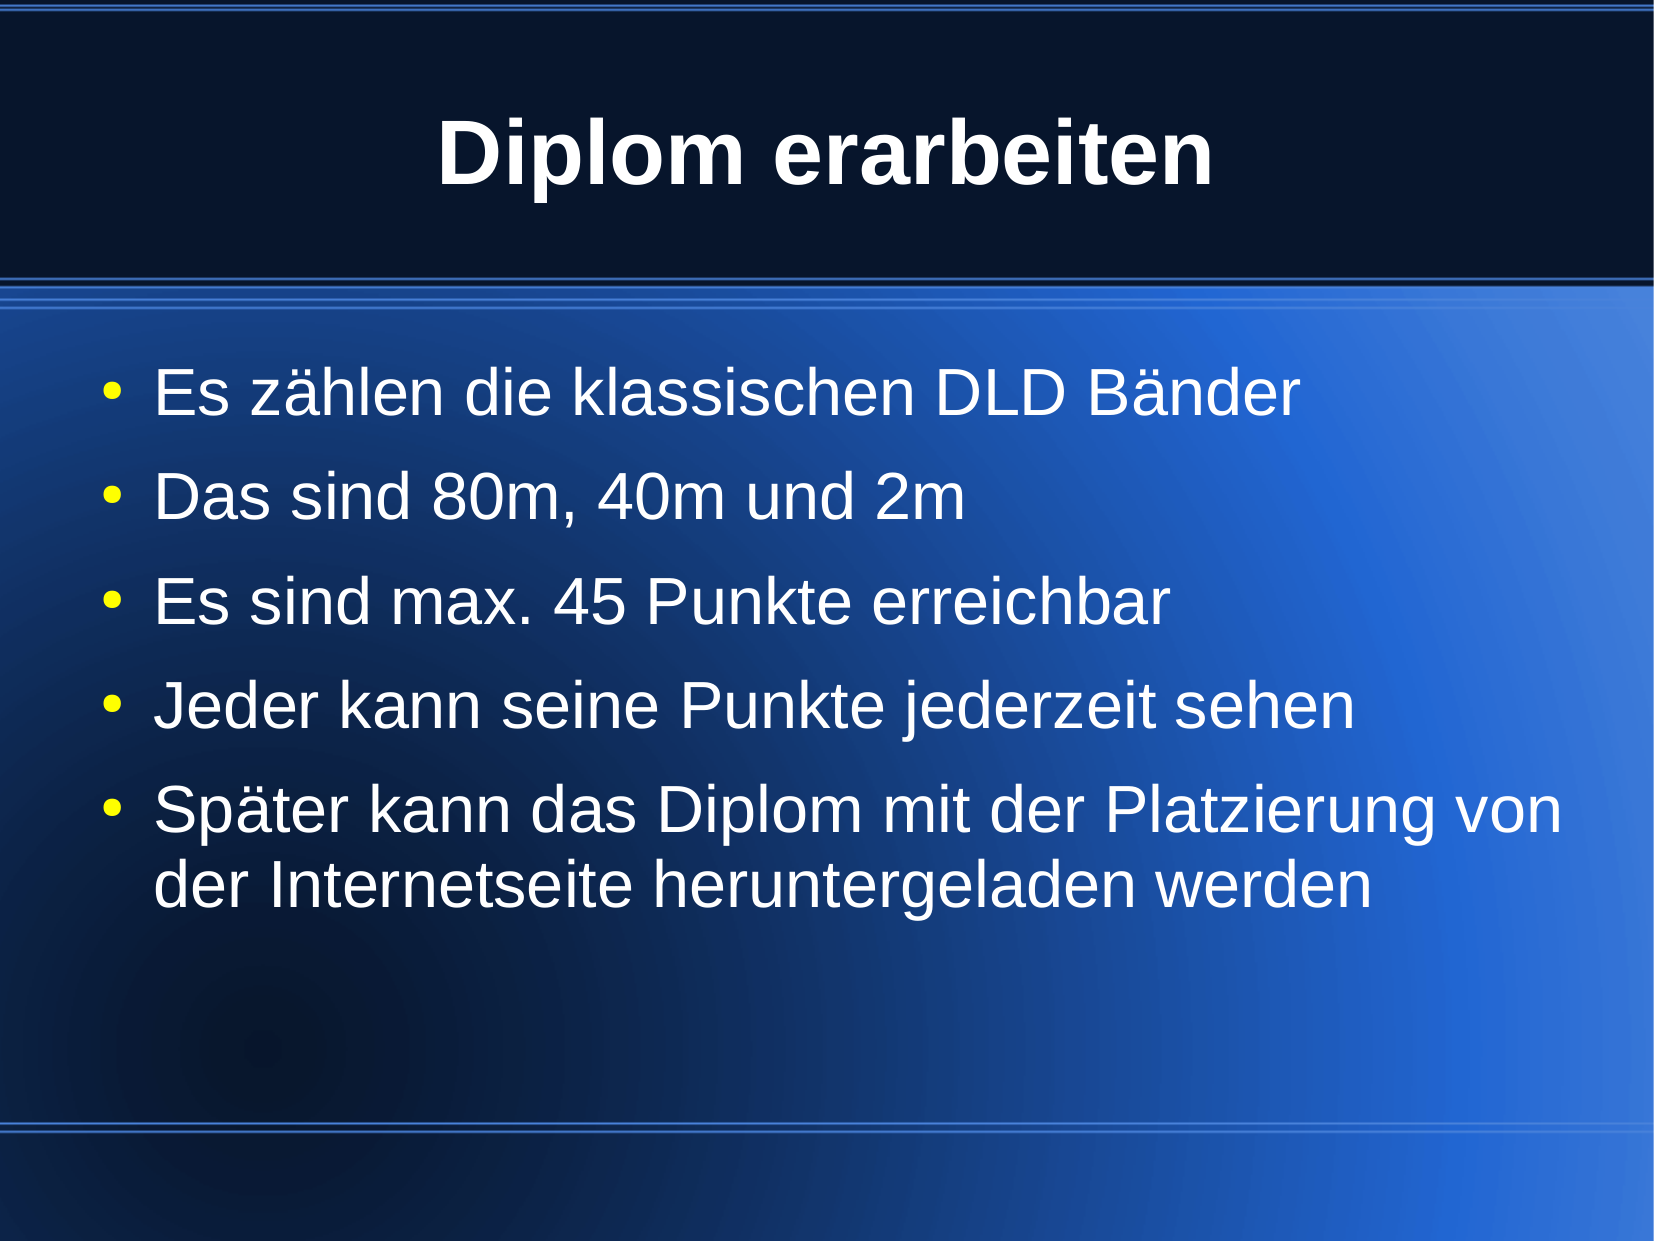

# Diplom erarbeiten
Es zählen die klassischen DLD Bänder
Das sind 80m, 40m und 2m
Es sind max. 45 Punkte erreichbar
Jeder kann seine Punkte jederzeit sehen
Später kann das Diplom mit der Platzierung von der Internetseite heruntergeladen werden